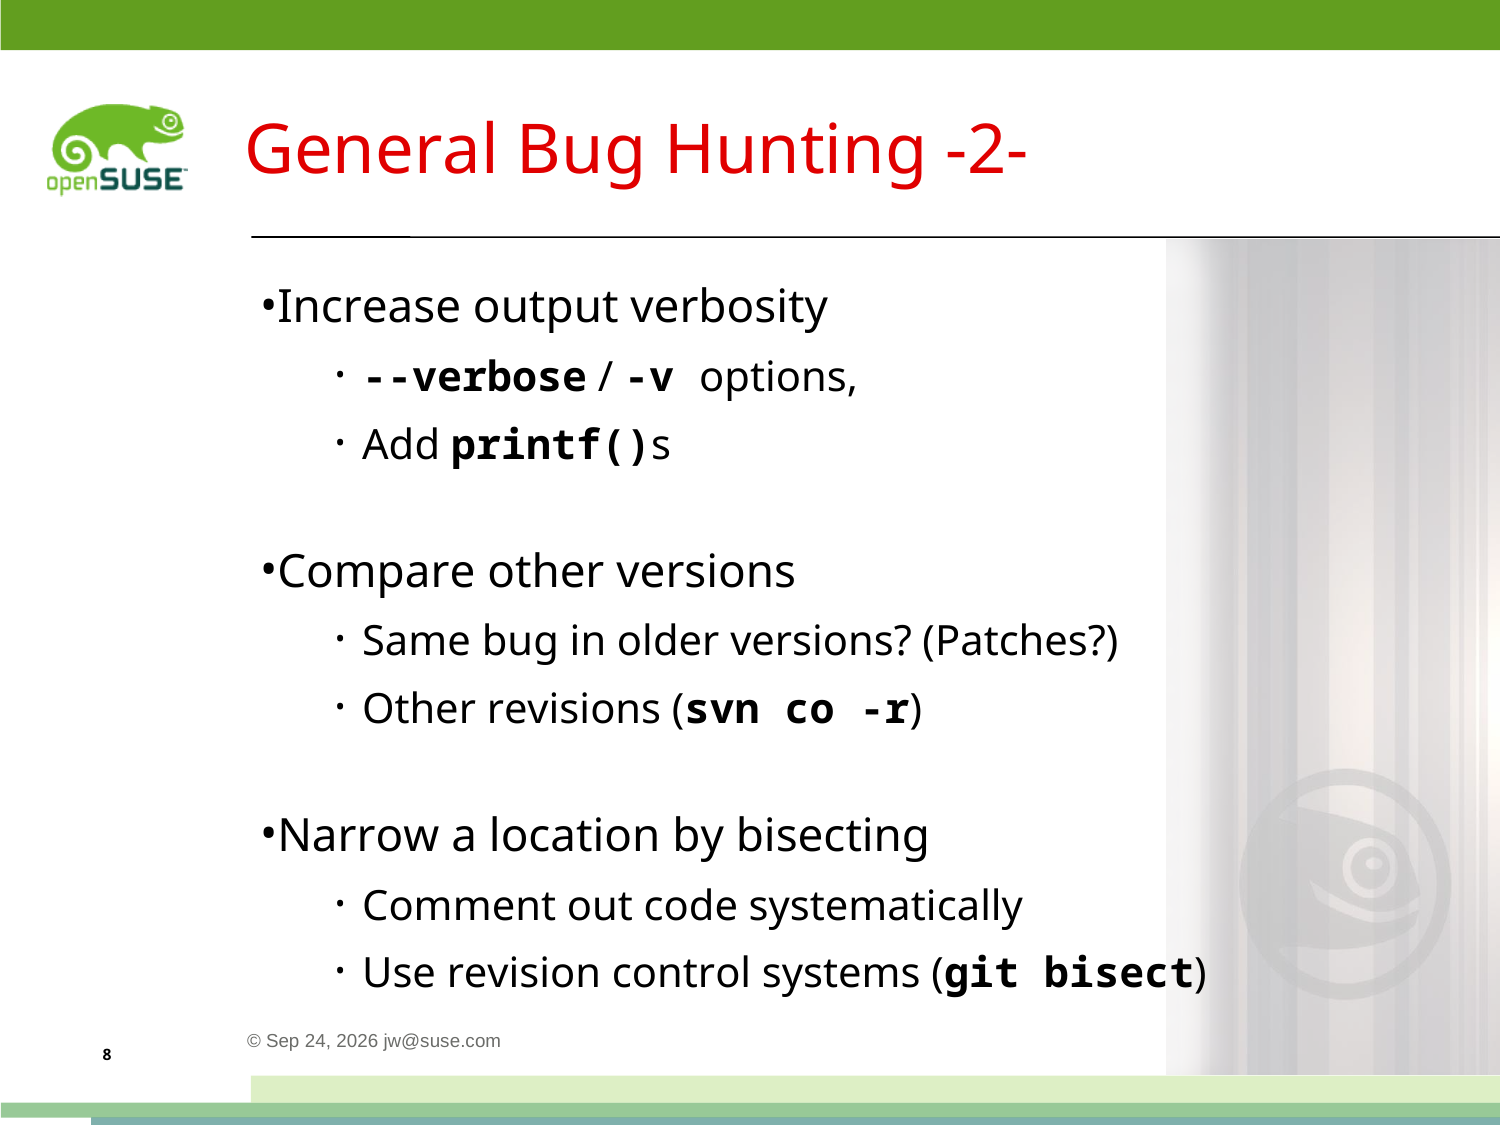

# General Bug Hunting -2-
Increase output verbosity
--verbose / -v options,
Add printf()s
Compare other versions
Same bug in older versions? (Patches?)
Other revisions (svn co -r)
Narrow a location by bisecting
Comment out code systematically
Use revision control systems (git bisect)